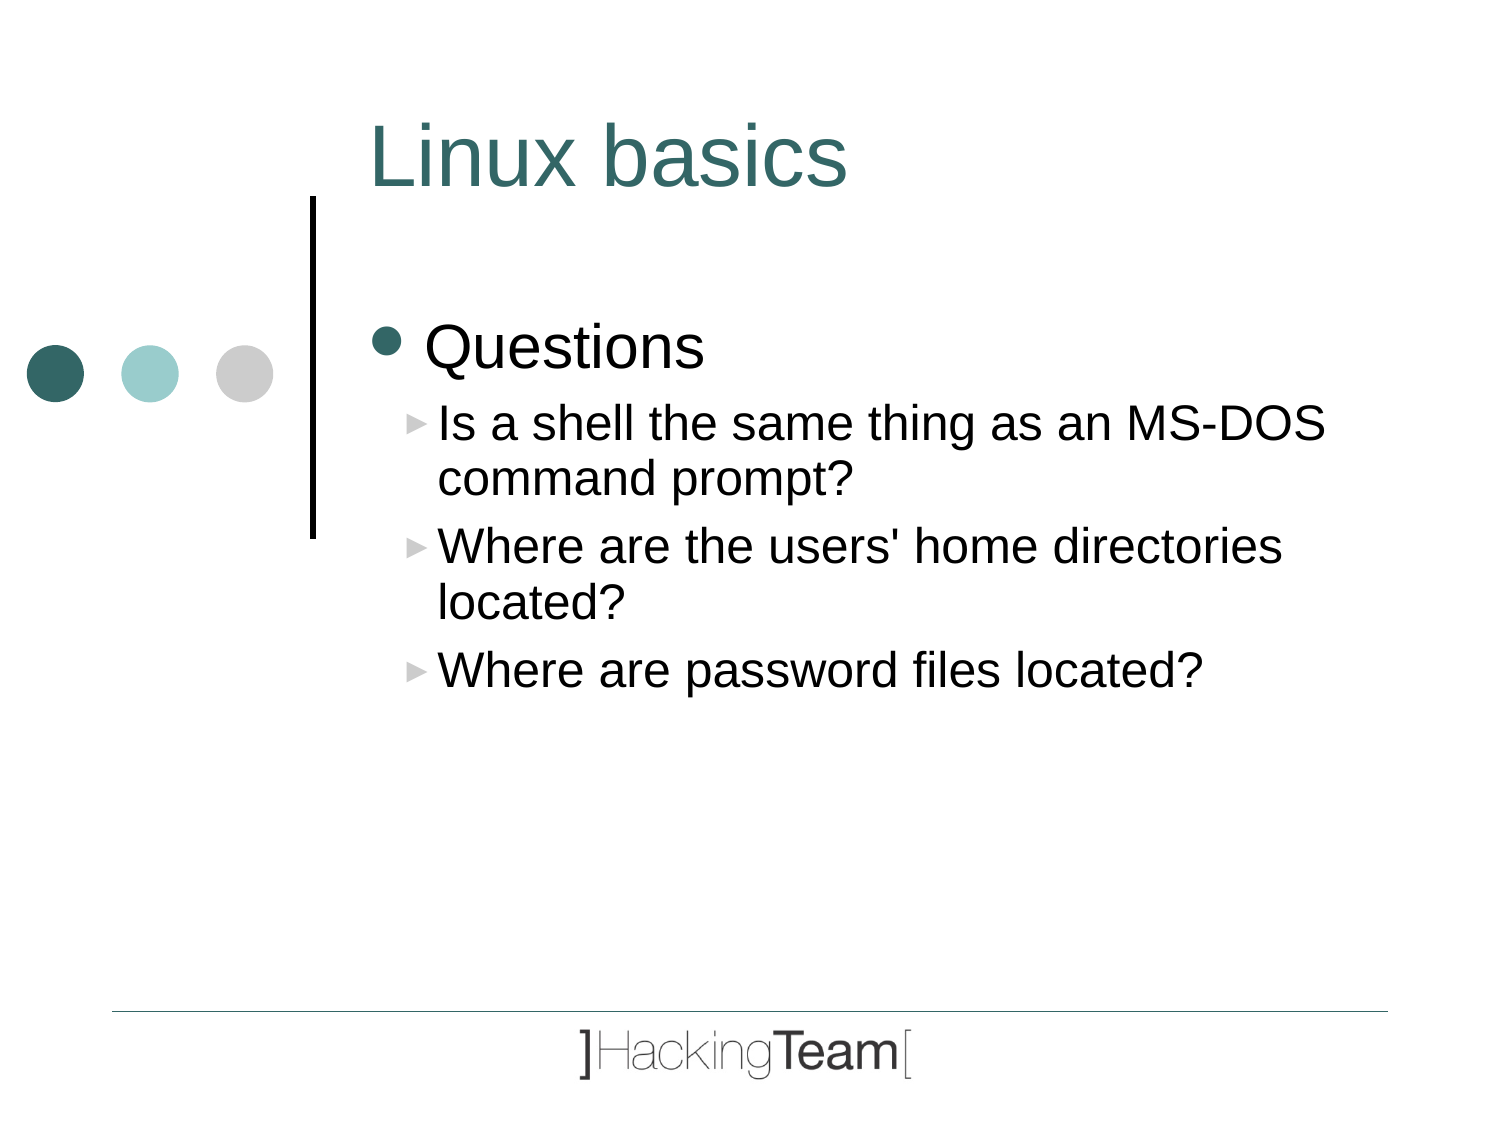

# Linux basics
Questions
Is a shell the same thing as an MS-DOS command prompt?
Where are the users' home directories located?
Where are password files located?